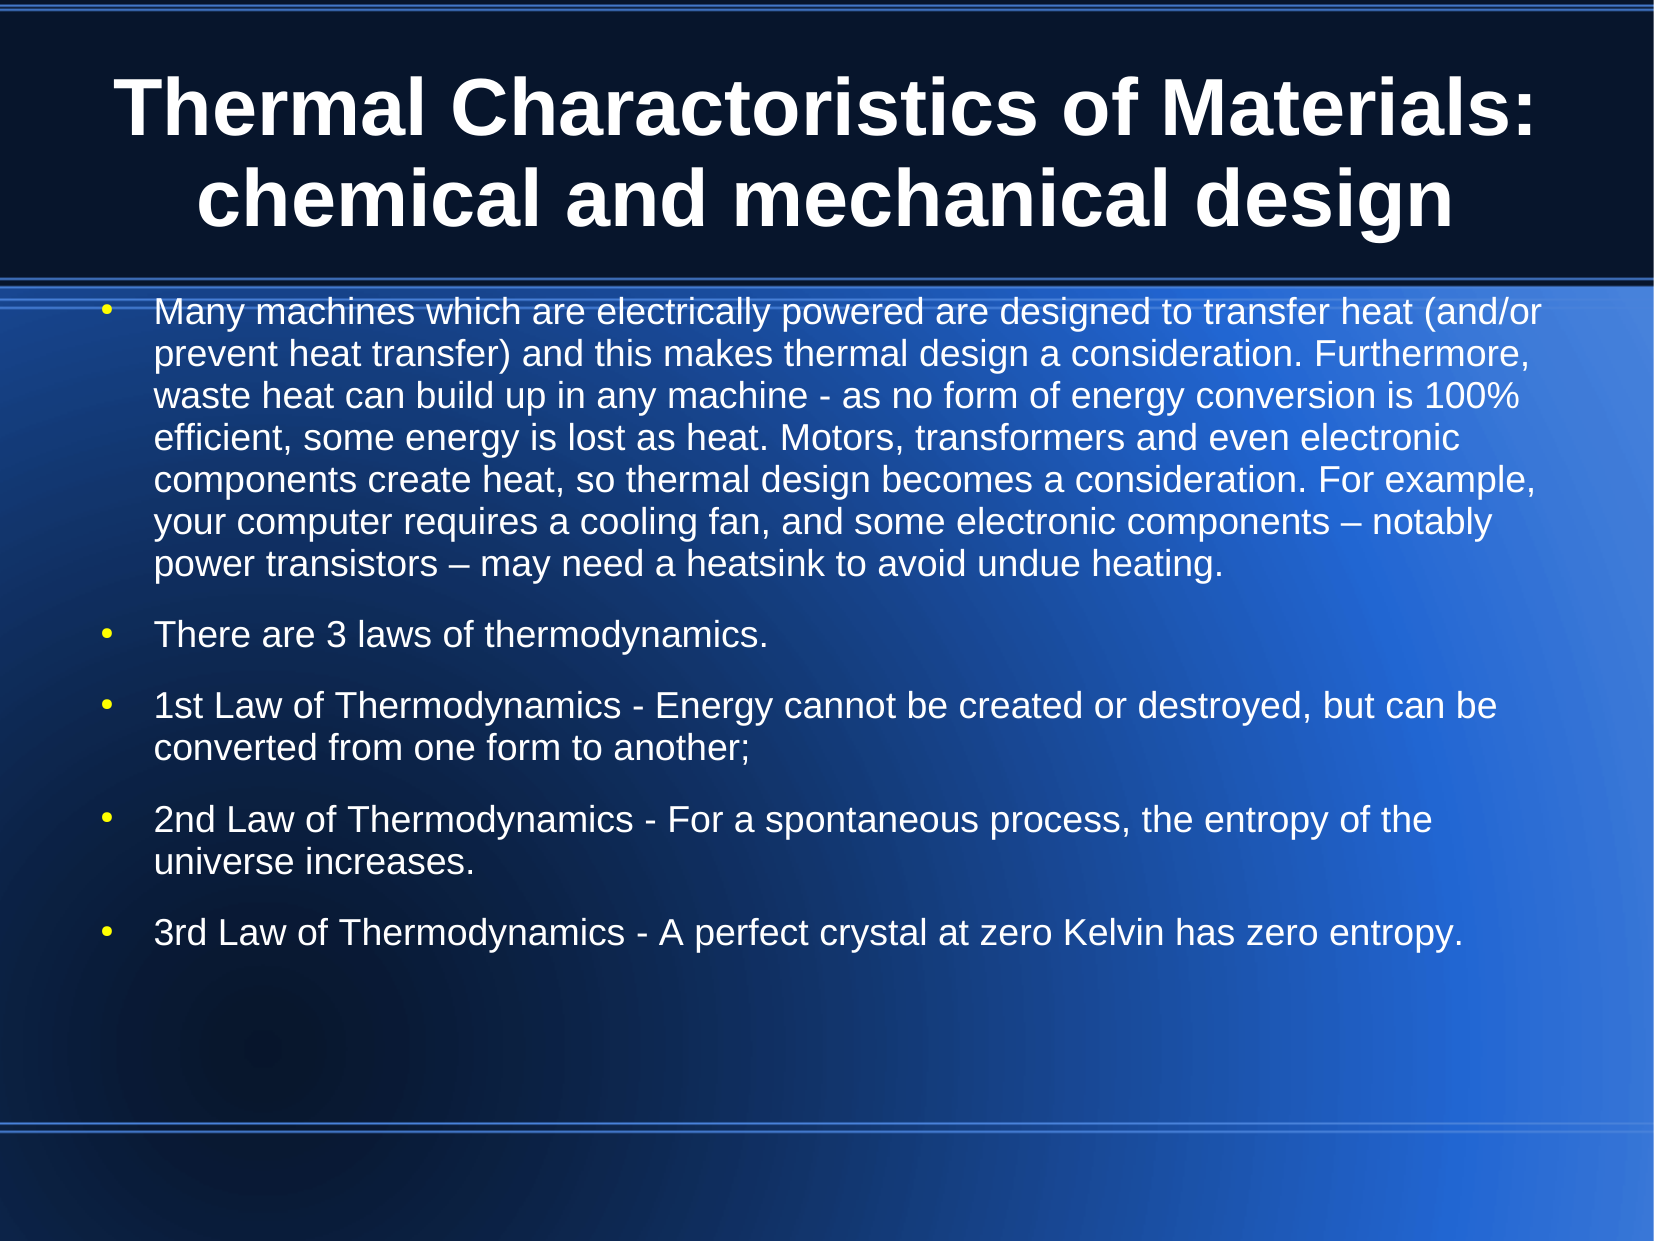

# Thermal Charactoristics of Materials: chemical and mechanical design
Many machines which are electrically powered are designed to transfer heat (and/or prevent heat transfer) and this makes thermal design a consideration. Furthermore, waste heat can build up in any machine - as no form of energy conversion is 100% efficient, some energy is lost as heat. Motors, transformers and even electronic components create heat, so thermal design becomes a consideration. For example, your computer requires a cooling fan, and some electronic components – notably power transistors – may need a heatsink to avoid undue heating.
There are 3 laws of thermodynamics.
1st Law of Thermodynamics - Energy cannot be created or destroyed, but can be converted from one form to another;
2nd Law of Thermodynamics - For a spontaneous process, the entropy of the universe increases.
3rd Law of Thermodynamics - A perfect crystal at zero Kelvin has zero entropy.